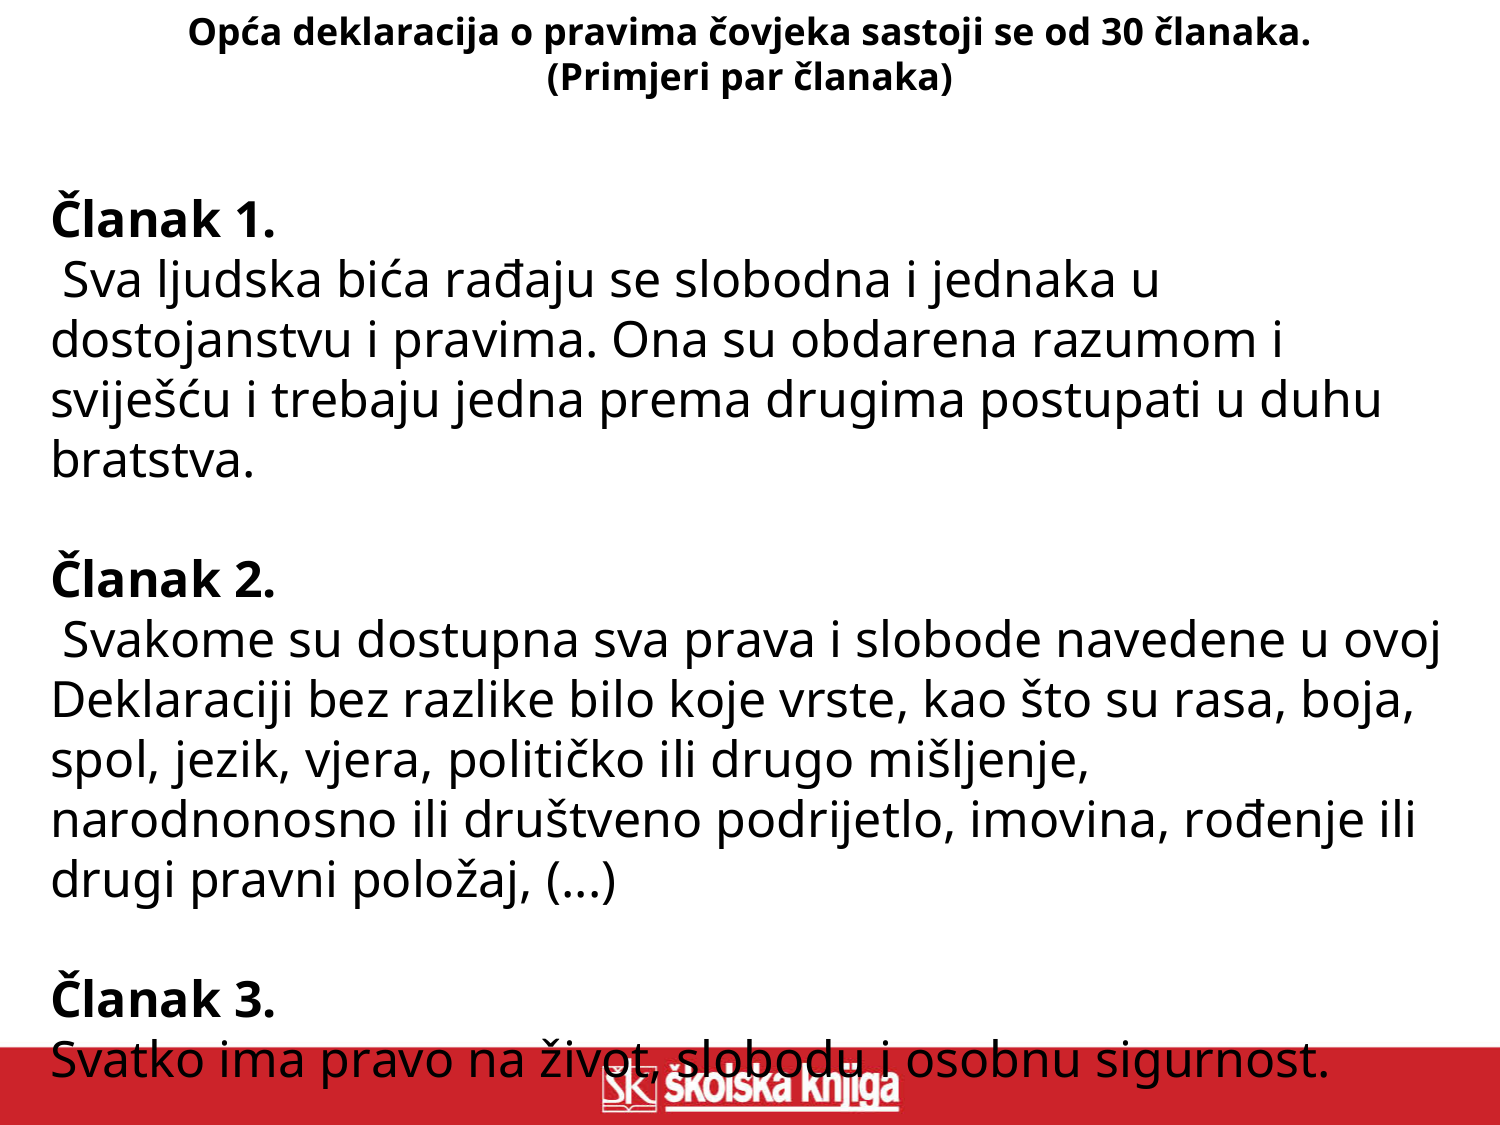

Opća deklaracija o pravima čovjeka sastoji se od 30 članaka.
(Primjeri par članaka)
Članak 1.
 Sva ljudska bića rađaju se slobodna i jednaka u dostojanstvu i pravima. Ona su obdarena razumom i sviješću i trebaju jedna prema drugima postupati u duhu bratstva.
Članak 2.
 Svakome su dostupna sva prava i slobode navedene u ovoj Deklaraciji bez razlike bilo koje vrste, kao što su rasa, boja, spol, jezik, vjera, političko ili drugo mišljenje, narodnonosno ili društveno podrijetlo, imovina, rođenje ili drugi pravni položaj, (...)
Članak 3.
Svatko ima pravo na život, slobodu i osobnu sigurnost.